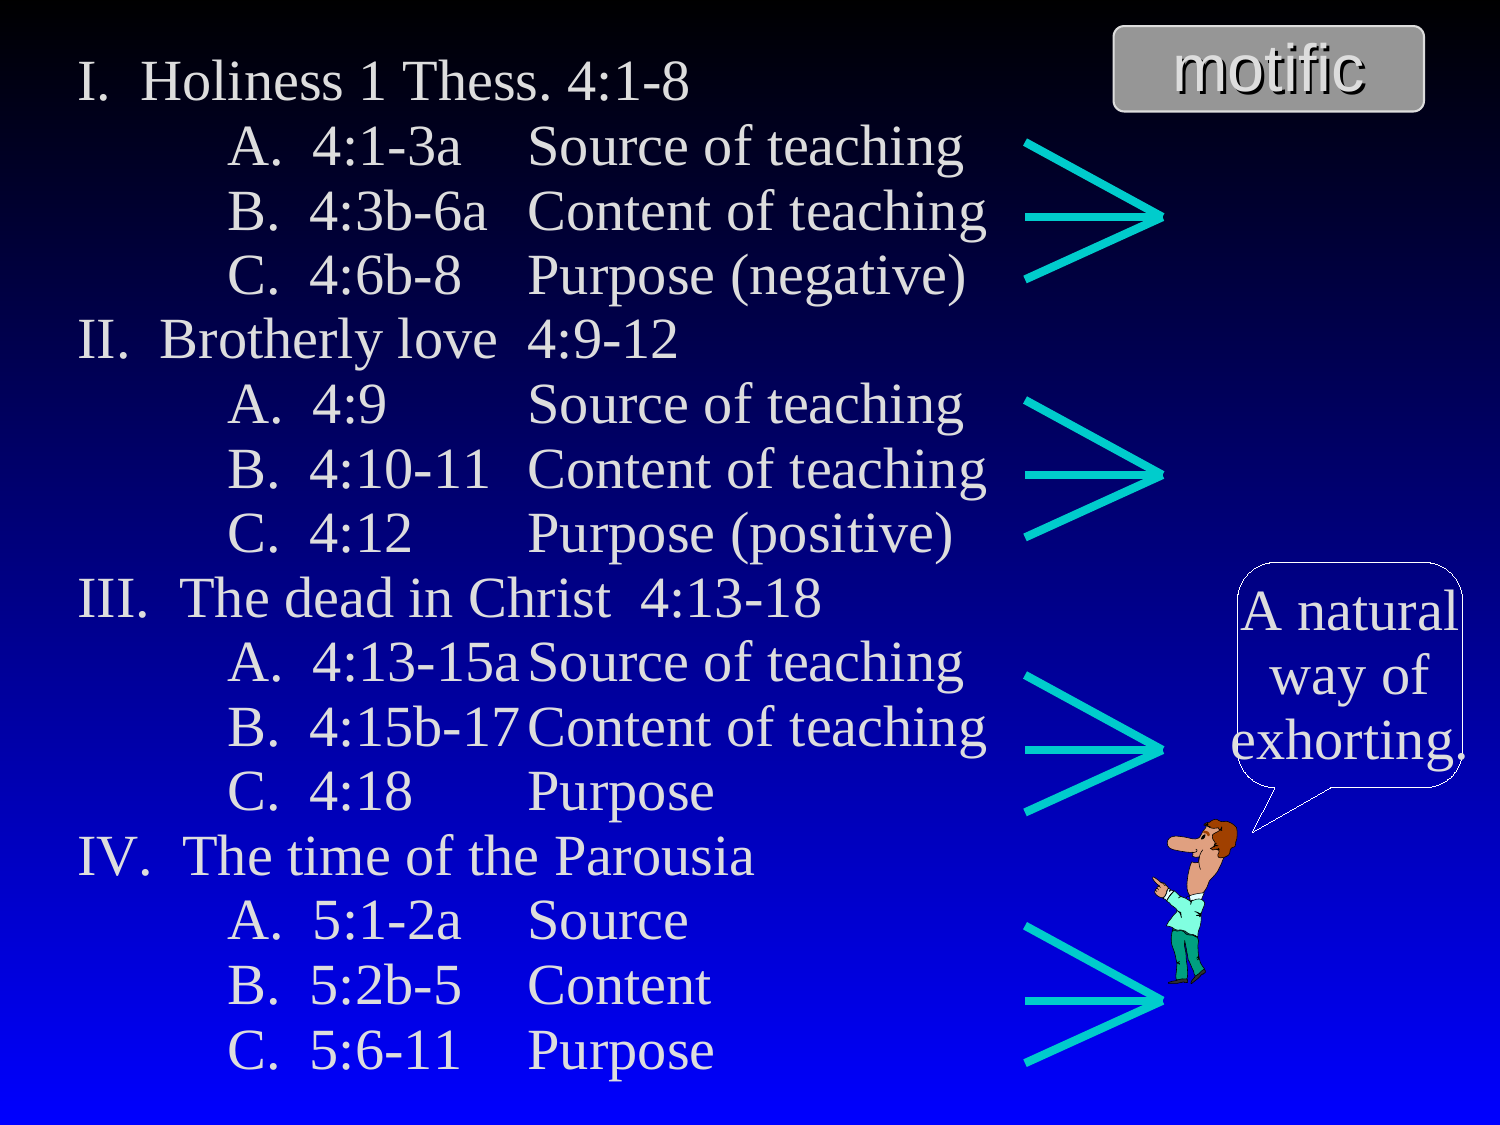

motific
I. Holiness 1 Thess. 4:1-8
	A. 4:1-3a	Source of teaching
	B. 4:3b-6a	Content of teaching
	C. 4:6b-8	Purpose (negative)
II. Brotherly love 4:9-12
	A. 4:9	Source of teaching
	B. 4:10-11	Content of teaching
	C. 4:12	Purpose (positive)
III. The dead in Christ 4:13-18
	A. 4:13-15a	Source of teaching
	B. 4:15b-17	Content of teaching
	C. 4:18	Purpose
IV. The time of the Parousia
	A. 5:1-2a	Source
	B. 5:2b-5	Content
	C. 5:6-11	Purpose
A natural
way of
exhorting.